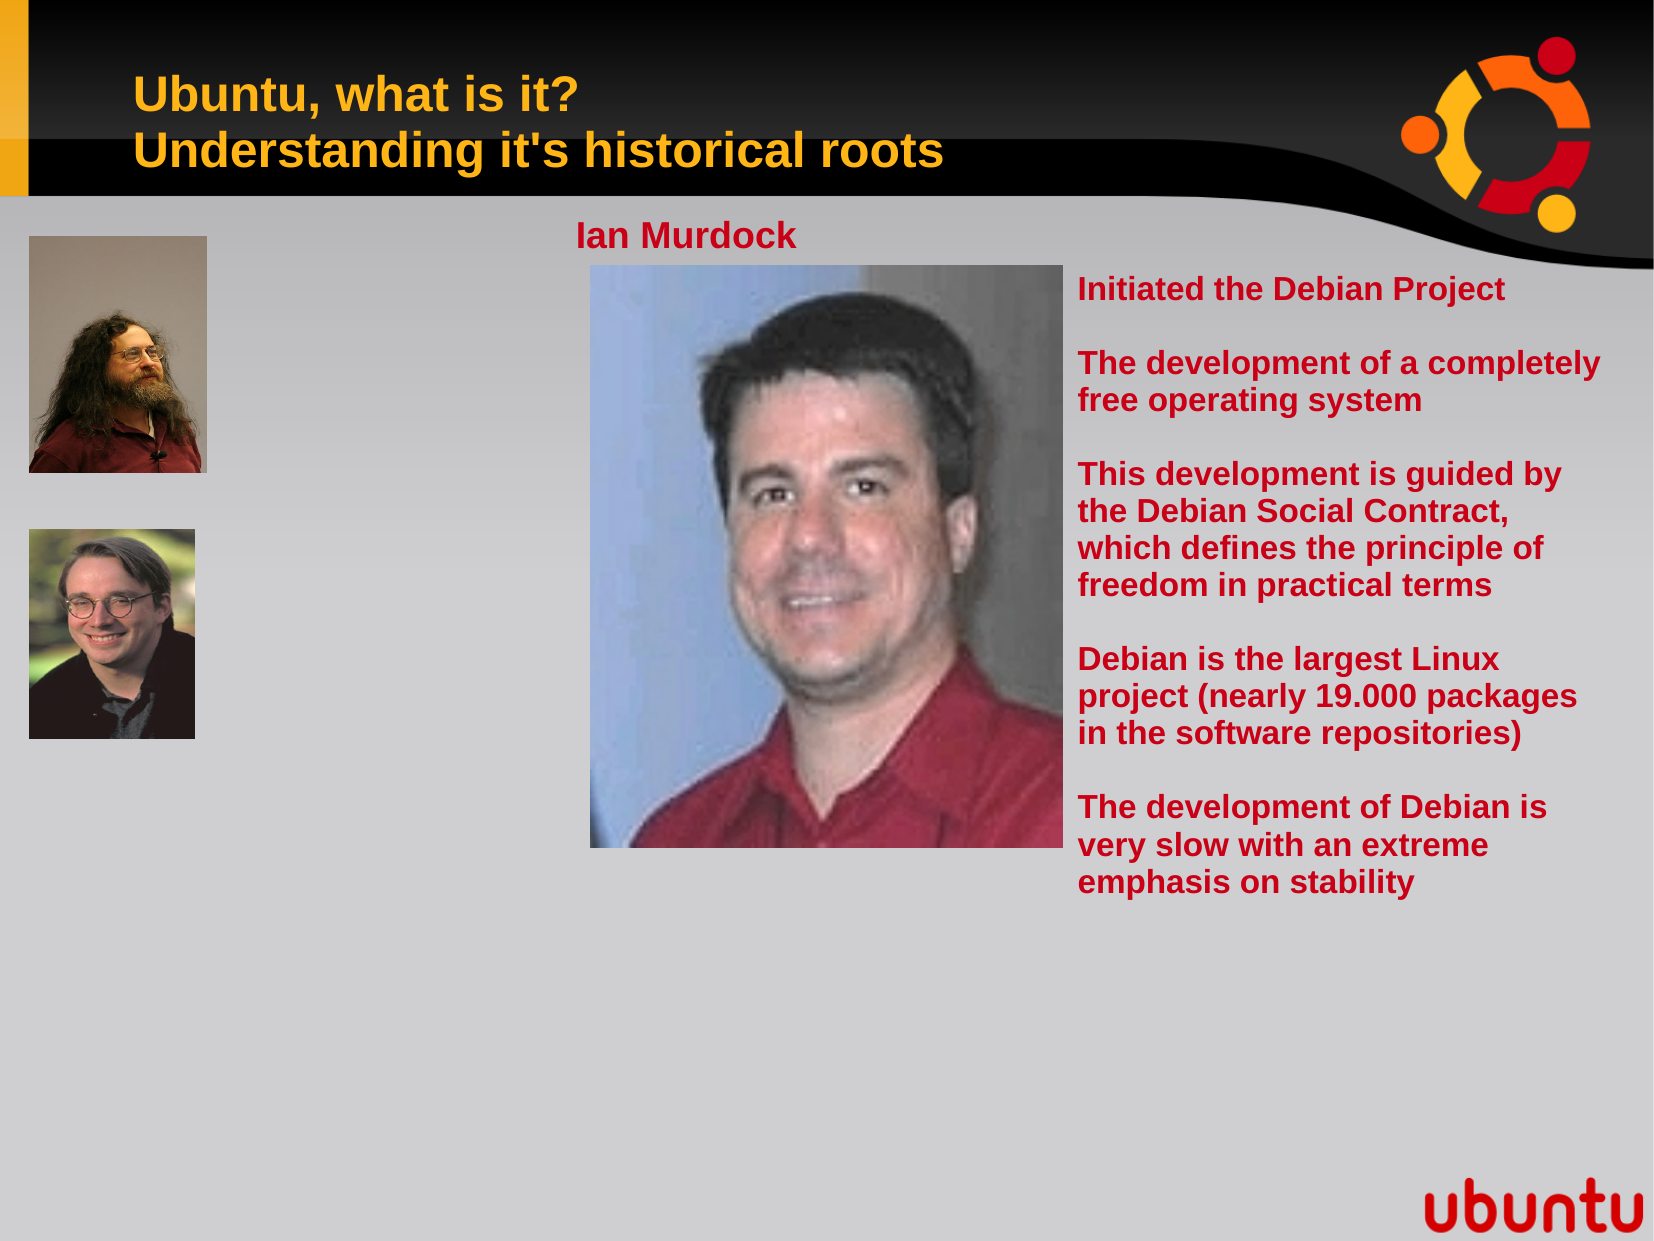

Ubuntu, what is it?
Understanding it's historical roots
Ian Murdock
Initiated the Debian Project
The development of a completely free operating system
This development is guided by the Debian Social Contract, which defines the principle of freedom in practical terms
Debian is the largest Linux project (nearly 19.000 packages in the software repositories)
The development of Debian is very slow with an extreme emphasis on stability